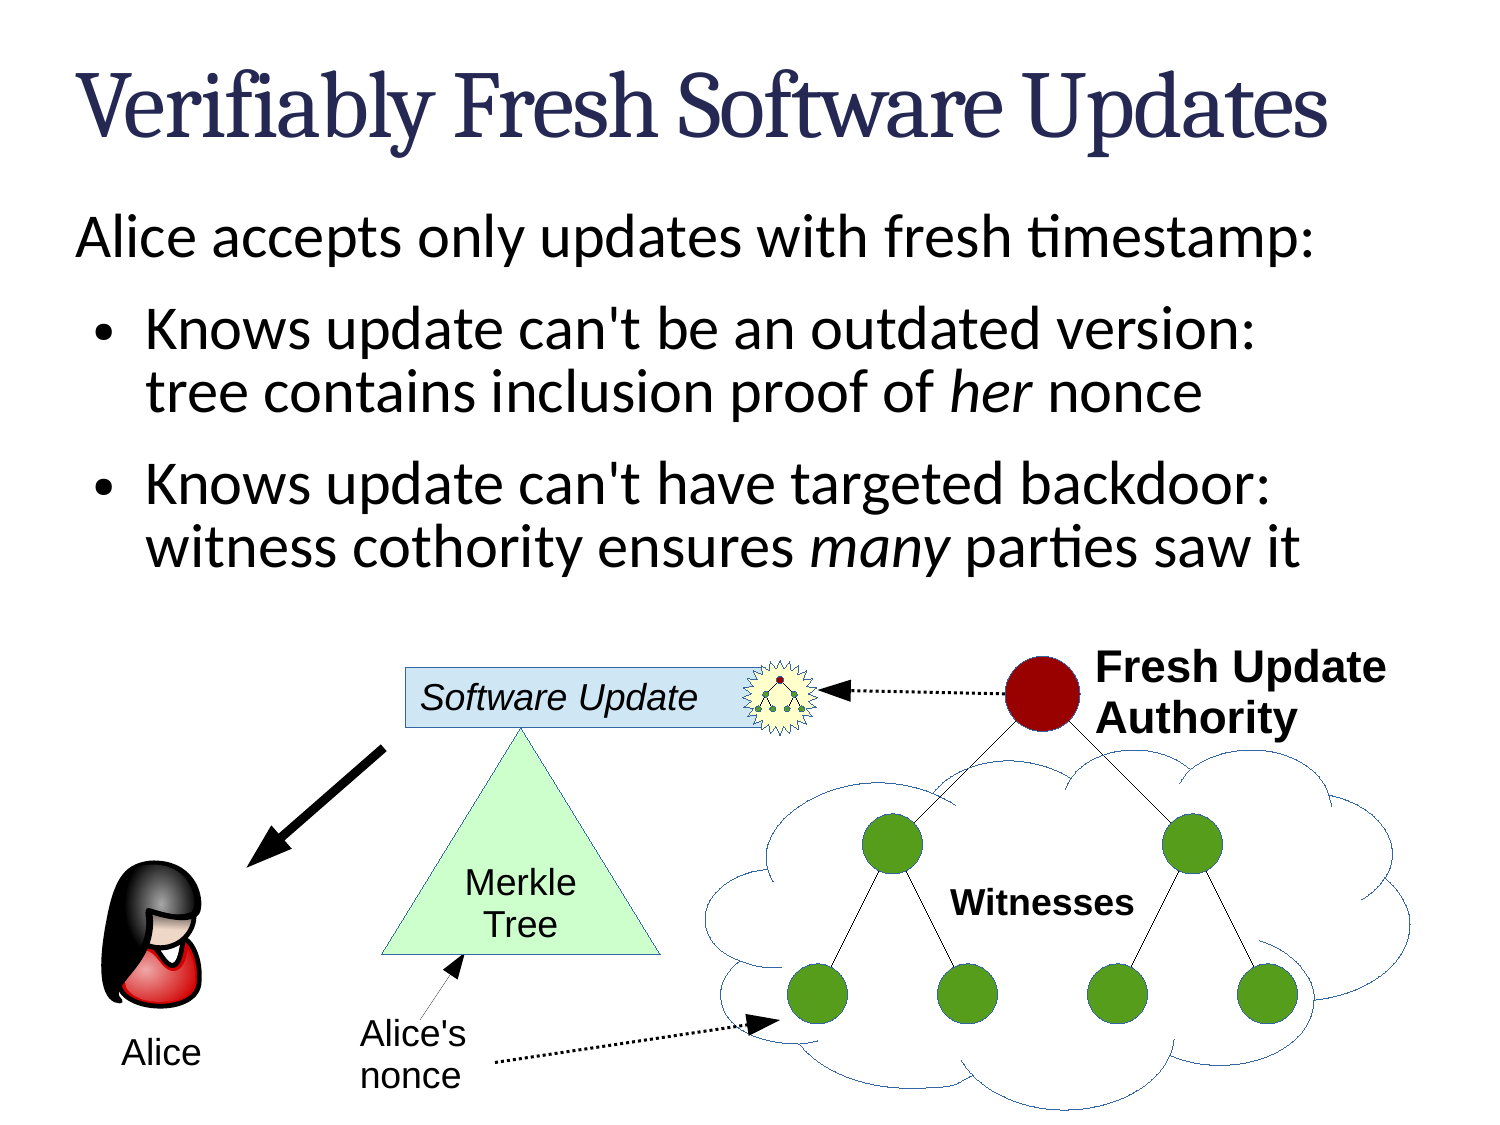

# Verifiably Fresh Software Updates
Alice accepts only updates with fresh timestamp:
Knows update can't be an outdated version:
tree contains inclusion proof of her nonce
Knows update can't have targeted backdoor:
witness cothority ensures many parties saw it
Fresh Update
Authority
Software Update
Merkle
Tree
Alice
Witnesses
Alice's
nonce